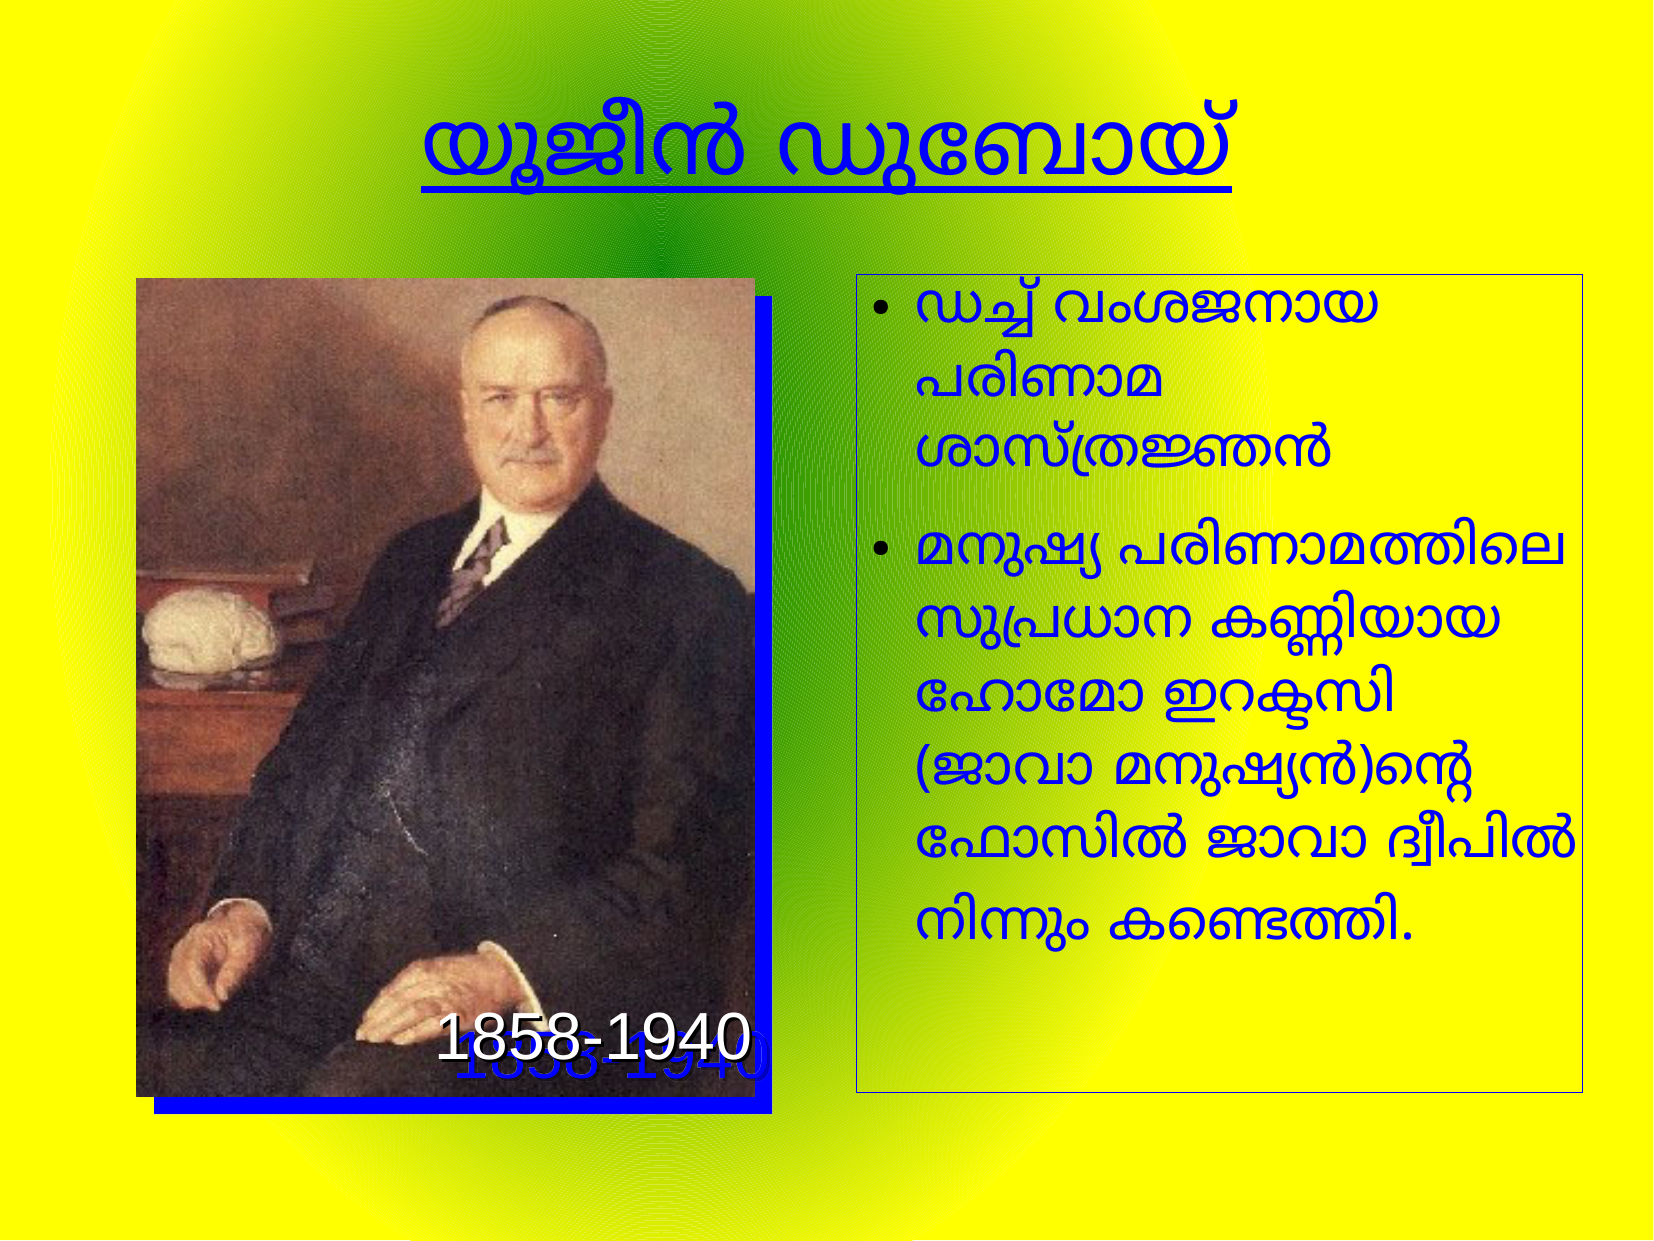

# യൂജീന്‍ ഡുബോയ്
ഡച്ച് വംശജനായ പരിണാമ ശാസ്ത്രജ്ഞന്‍
മനുഷ്യ പരിണാമത്തിലെ സുപ്രധാന കണ്ണിയായ ഹോമോ ഇറക്ടസി (ജാവാ മനുഷ്യന്‍)ന്റെ ഫോസില്‍ ജാവാ ദ്വീപില്‍ നിന്നും കണ്ടെത്തി.
1858-1940